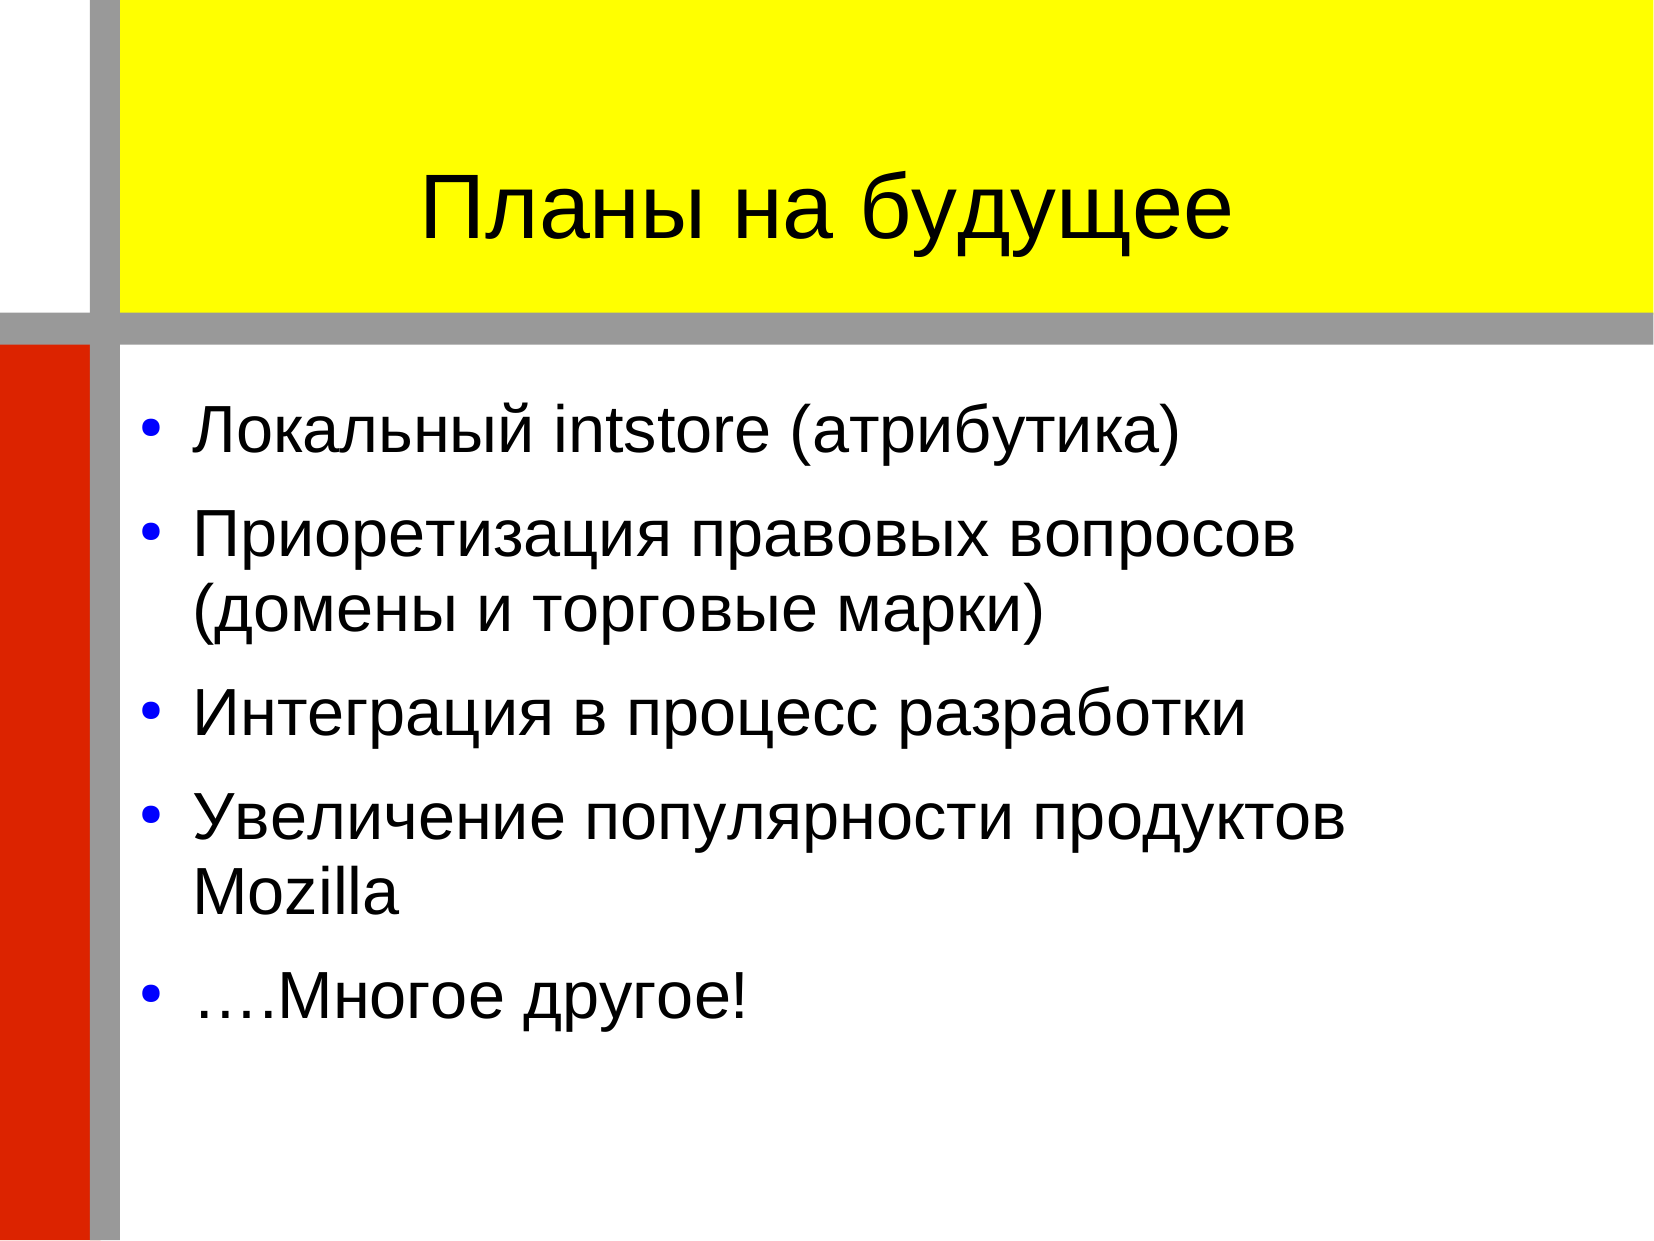

# Планы на будущее
Локальный intstore (атрибутика)
Приоретизация правовых вопросов (домены и торговые марки)
Интеграция в процесс разработки
Увеличение популярности продуктов Mozilla
….Многое другое!